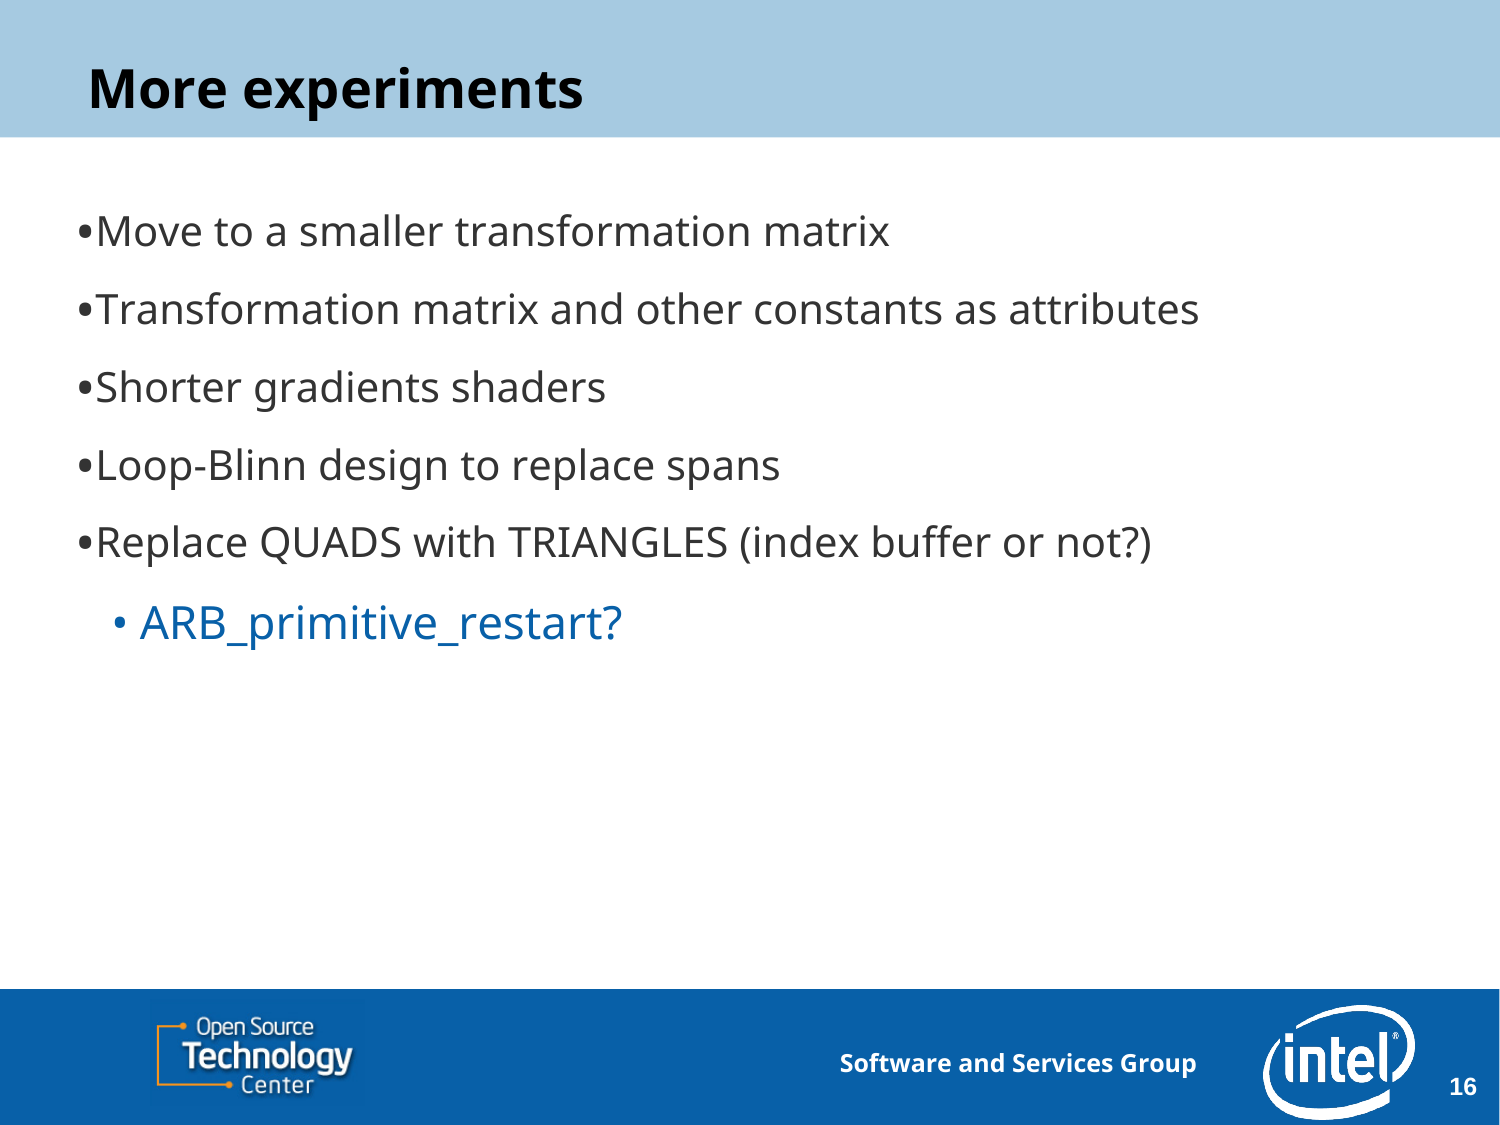

# More experiments
Move to a smaller transformation matrix
Transformation matrix and other constants as attributes
Shorter gradients shaders
Loop-Blinn design to replace spans
Replace QUADS with TRIANGLES (index buffer or not?)
ARB_primitive_restart?